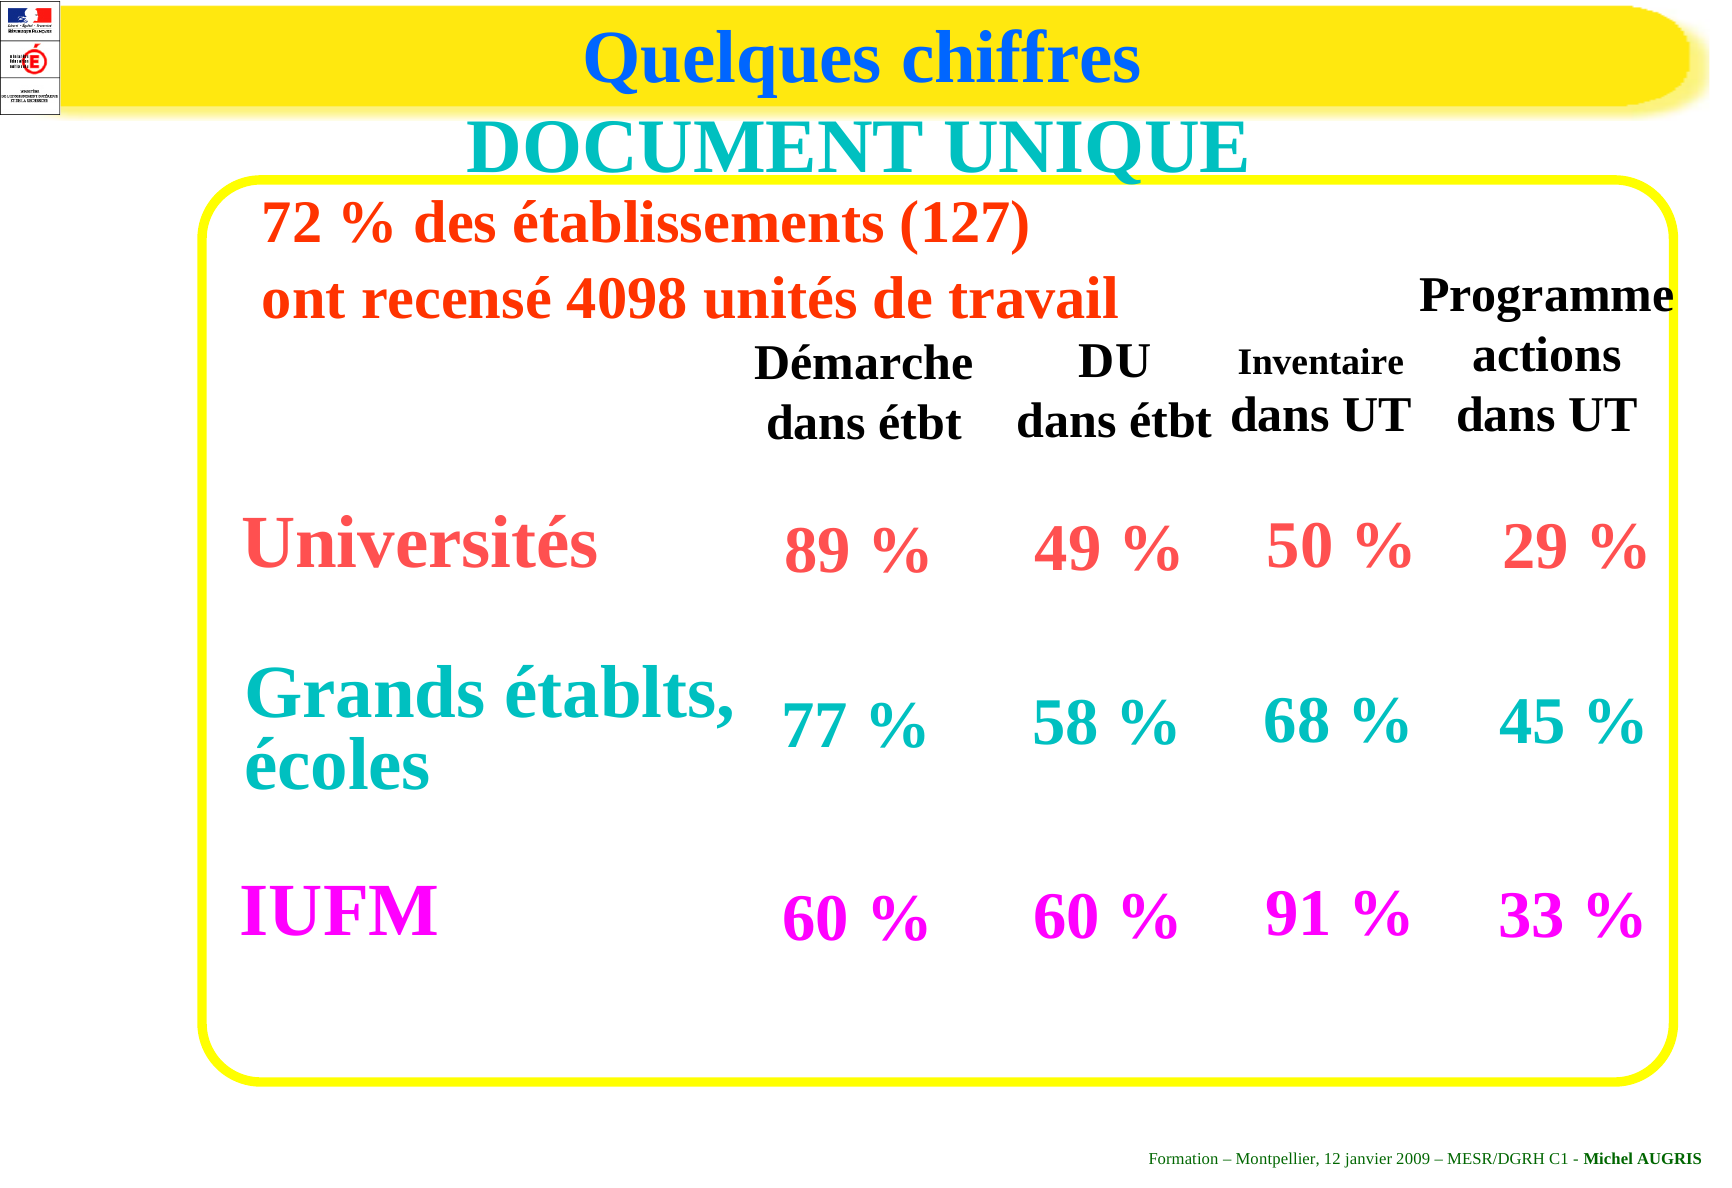

Quelques chiffres
DOCUMENT UNIQUE
72 % des établissements (127)
ont recensé 4098 unités de travail
Programme
actions
dans UT
DU
dans étbt
Démarche
dans étbt
Inventaire
dans UT
Universités
50 %
68 %
91 %
29 %
45 %
33 %
49 %
58 %
60 %
89 %
77 %
60 %
Grands établts,
écoles
IUFM